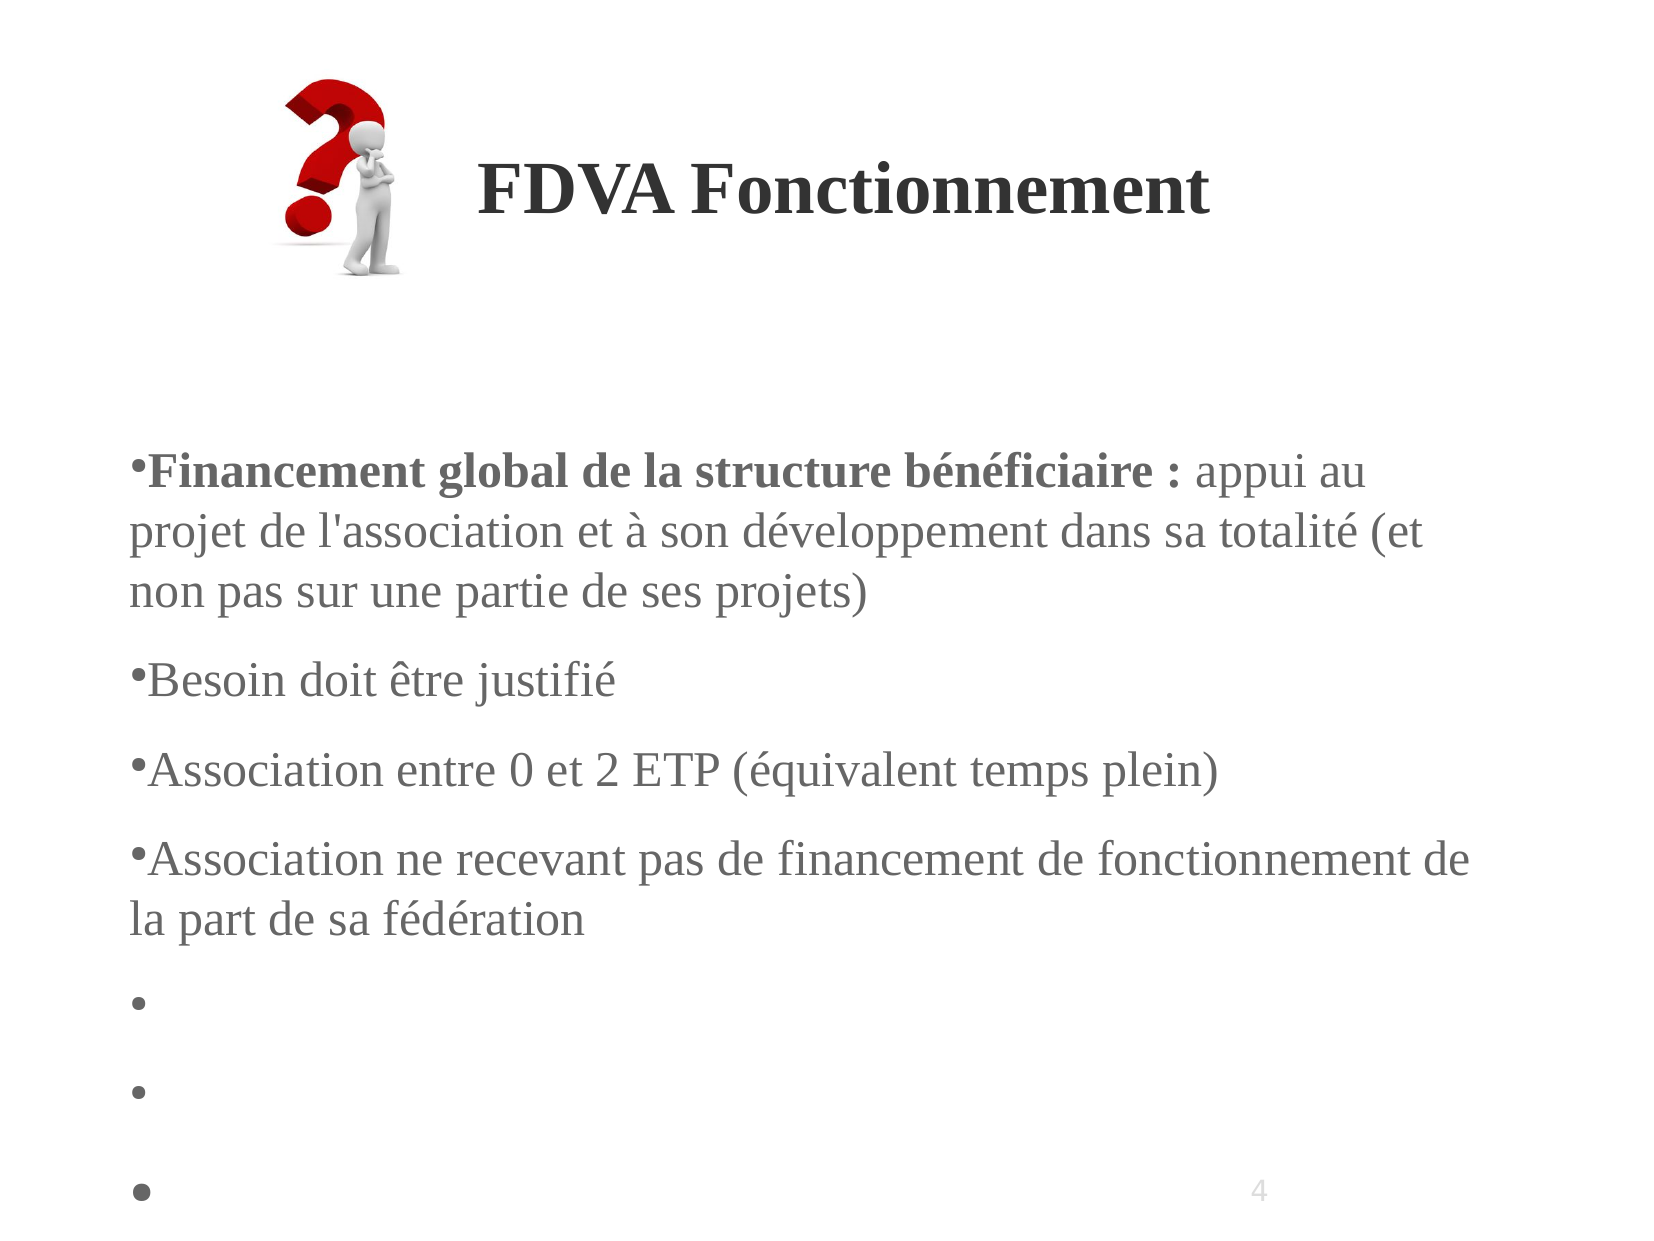

FDVA Fonctionnement
# Financement global de la structure bénéficiaire : appui au projet de l'association et à son développement dans sa totalité (et non pas sur une partie de ses projets)
Besoin doit être justifié
Association entre 0 et 2 ETP (équivalent temps plein)
Association ne recevant pas de financement de fonctionnement de la part de sa fédération